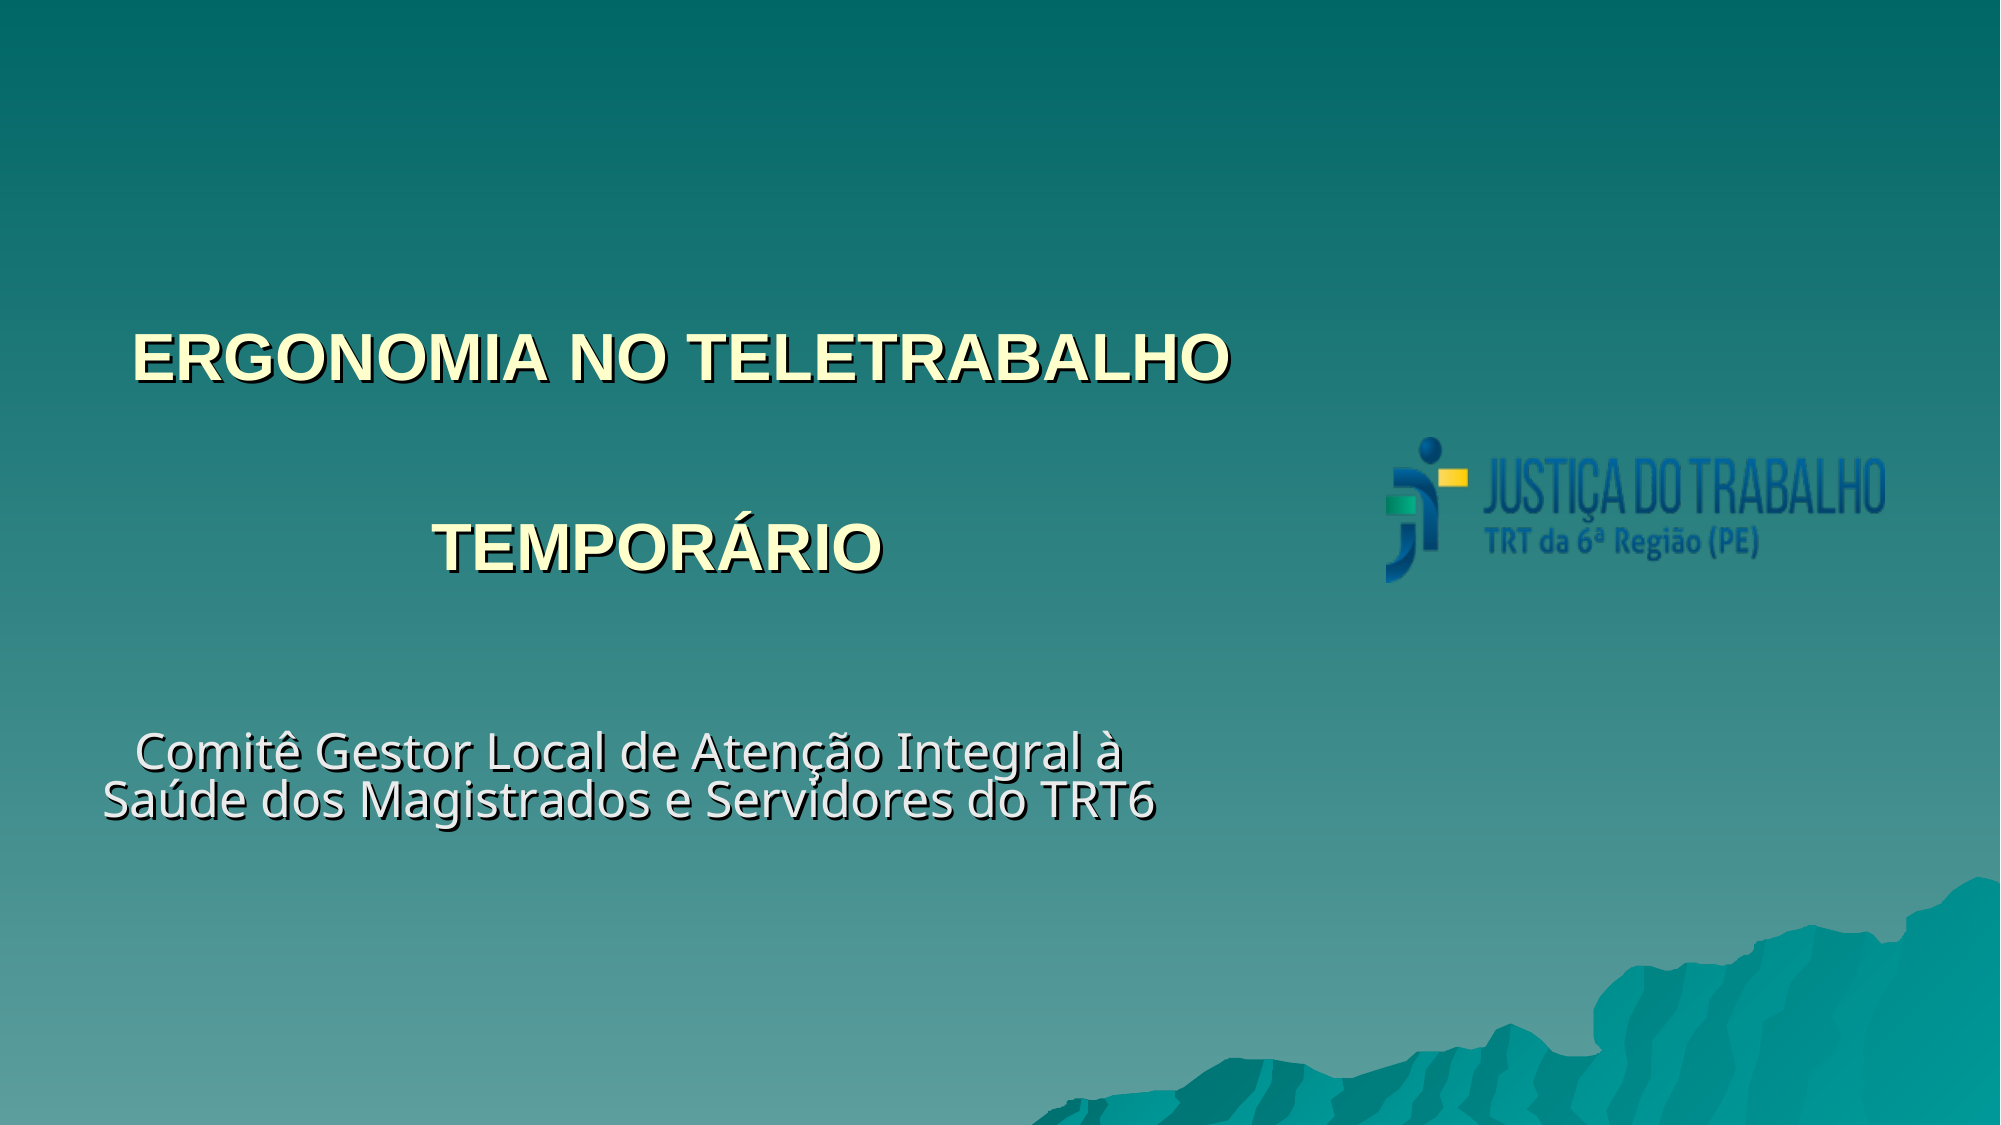

# ERGONOMIA NO TELETRABALHO TEMPORÁRIO
Comitê Gestor Local de Atenção Integral à Saúde dos Magistrados e Servidores do TRT6